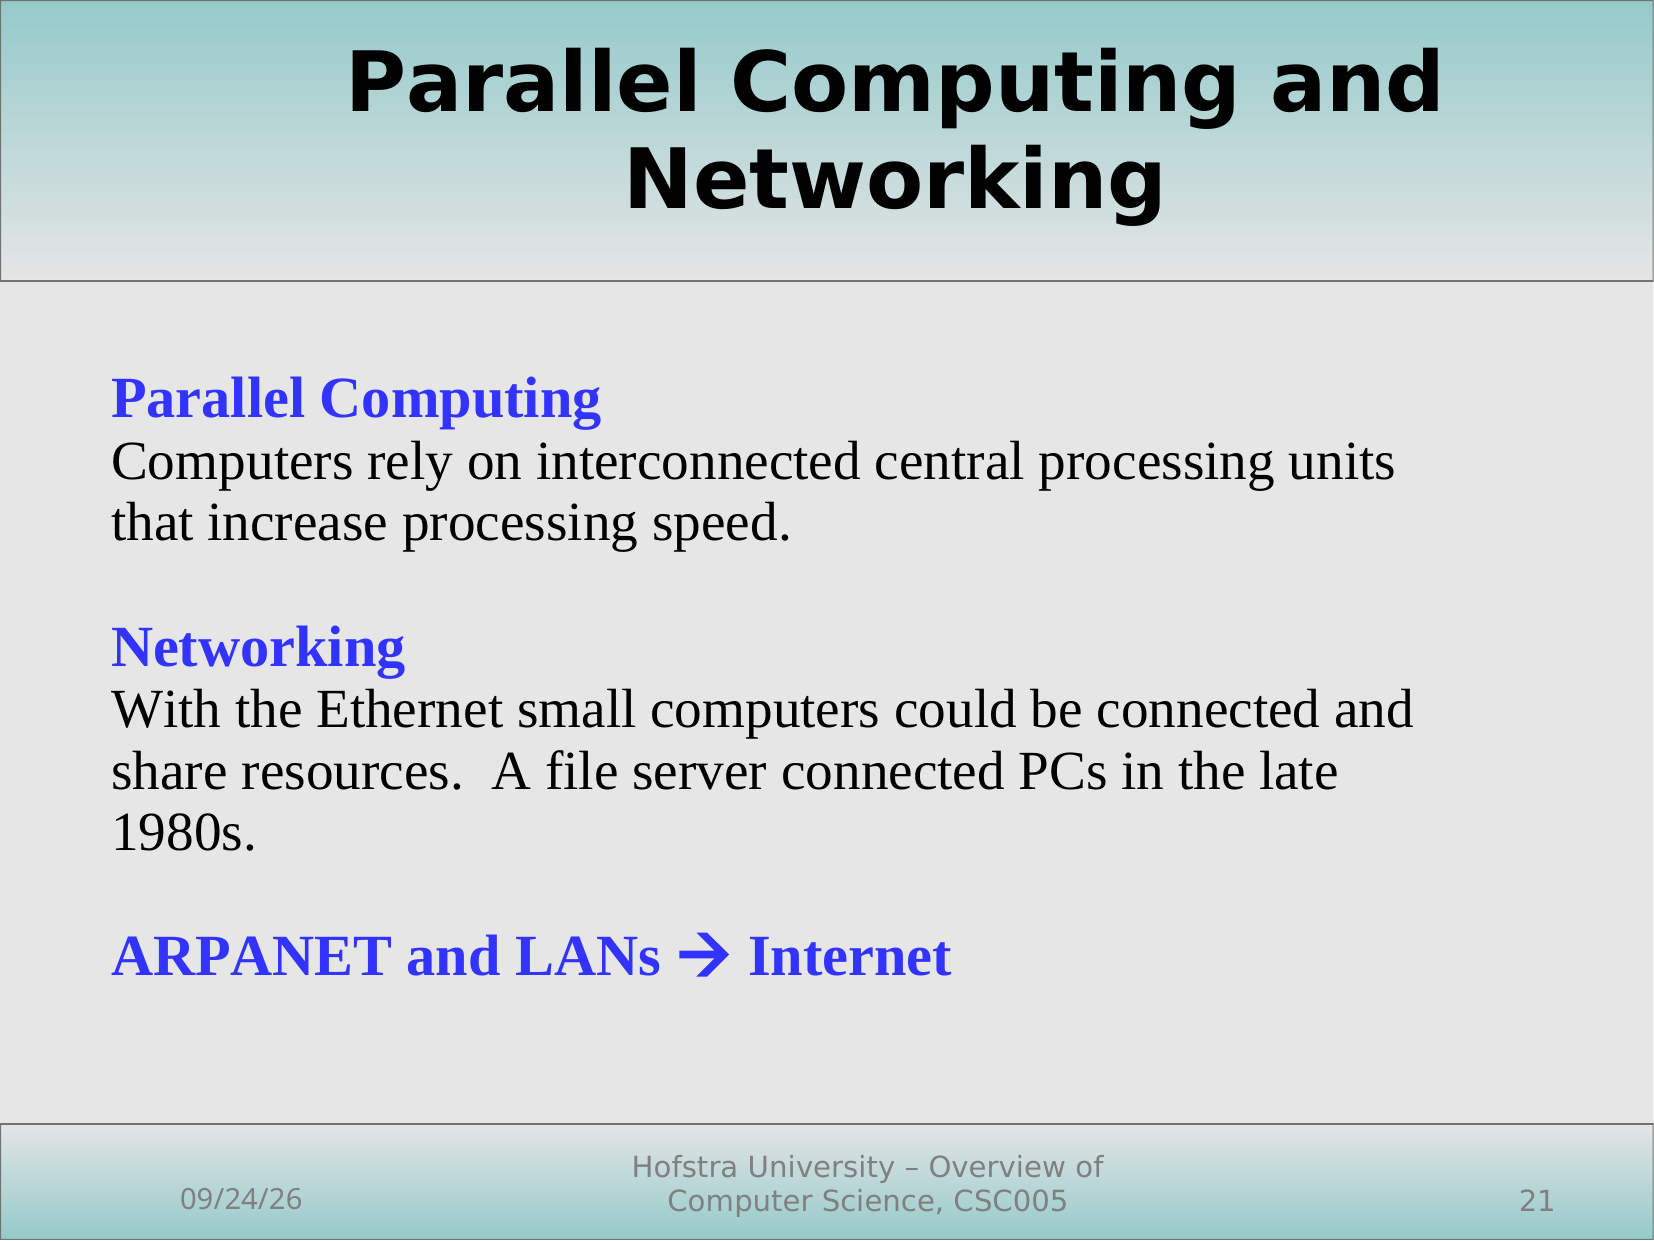

# Parallel Computing and Networking
Parallel Computing
Computers rely on interconnected central processing units that increase processing speed.
Networking
With the Ethernet small computers could be connected and share resources. A file server connected PCs in the late 1980s.
ARPANET and LANs  Internet
21